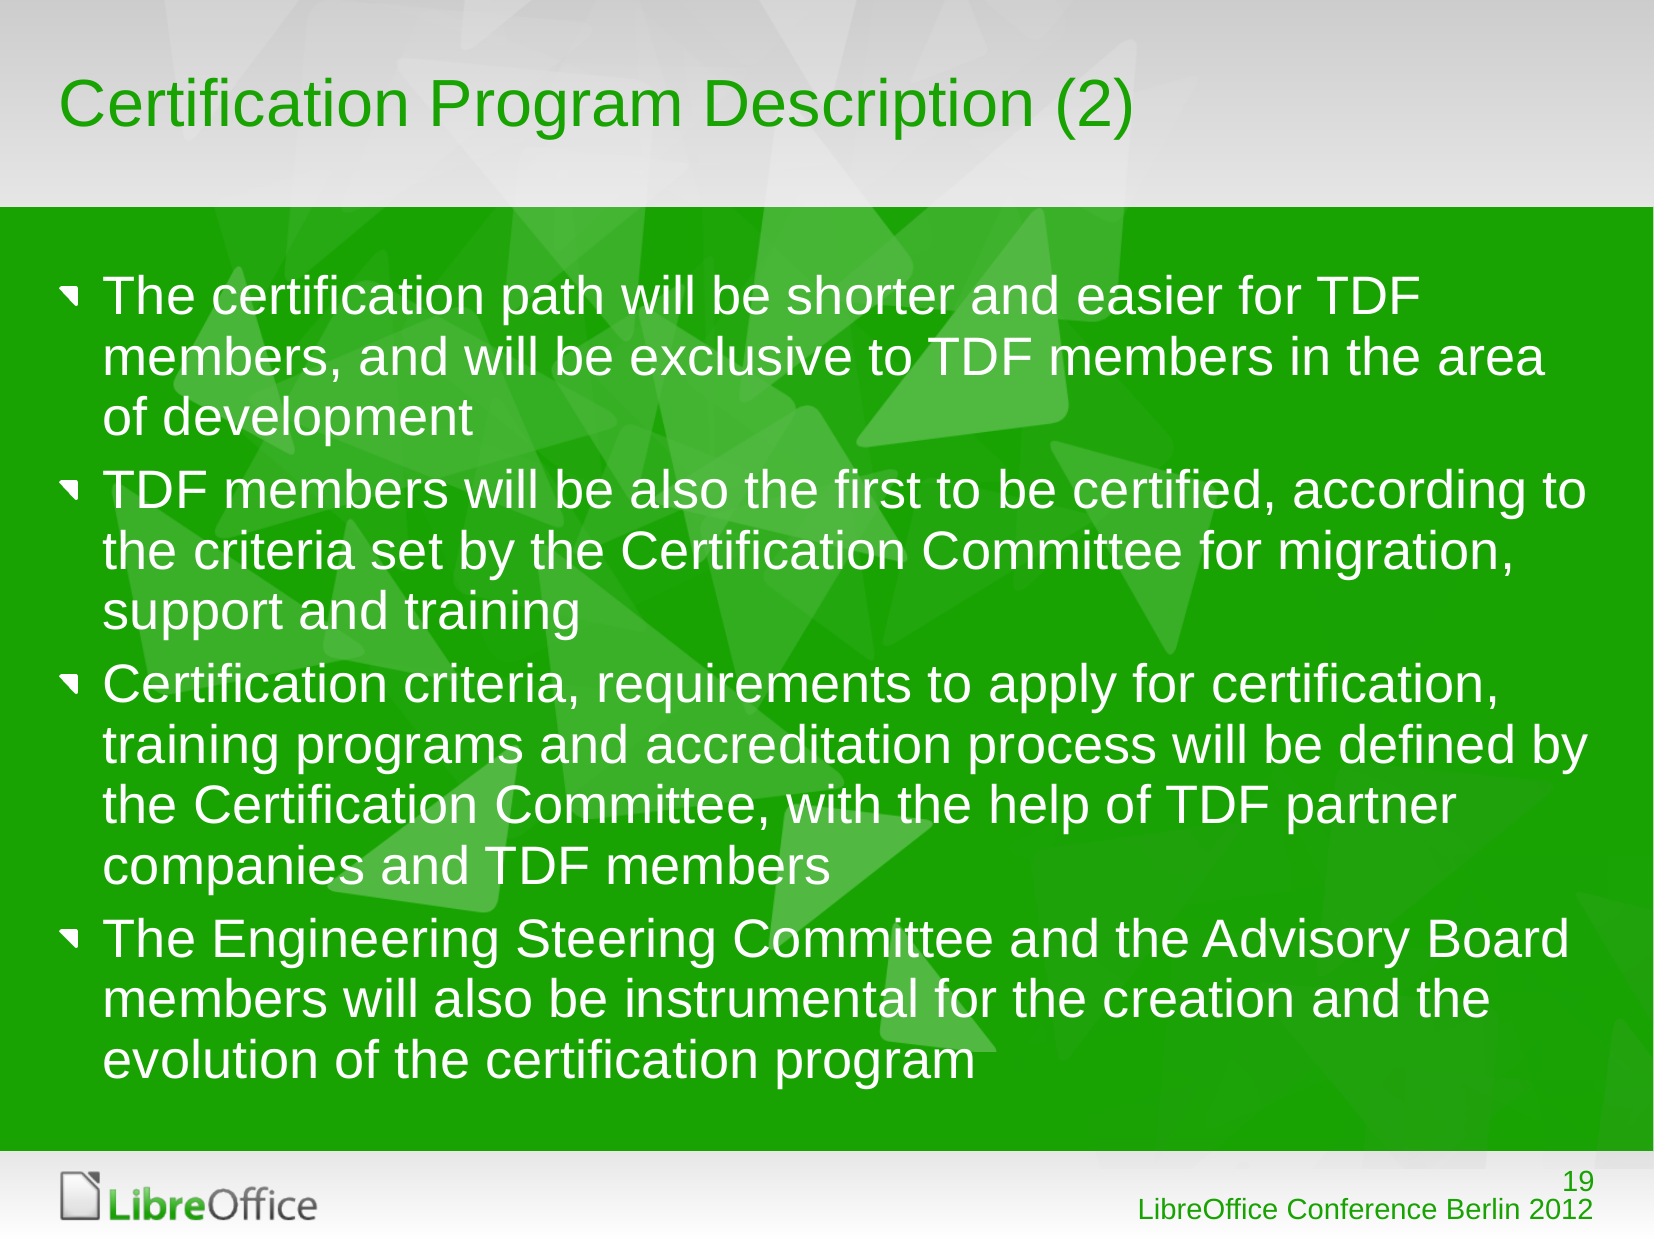

# Certification Program Description (2)
The certification path will be shorter and easier for TDF members, and will be exclusive to TDF members in the area of development
TDF members will be also the first to be certified, according to the criteria set by the Certification Committee for migration, support and training
Certification criteria, requirements to apply for certification, training programs and accreditation process will be defined by the Certification Committee, with the help of TDF partner companies and TDF members
The Engineering Steering Committee and the Advisory Board members will also be instrumental for the creation and the evolution of the certification program
19
LibreOffice Conference Berlin 2012